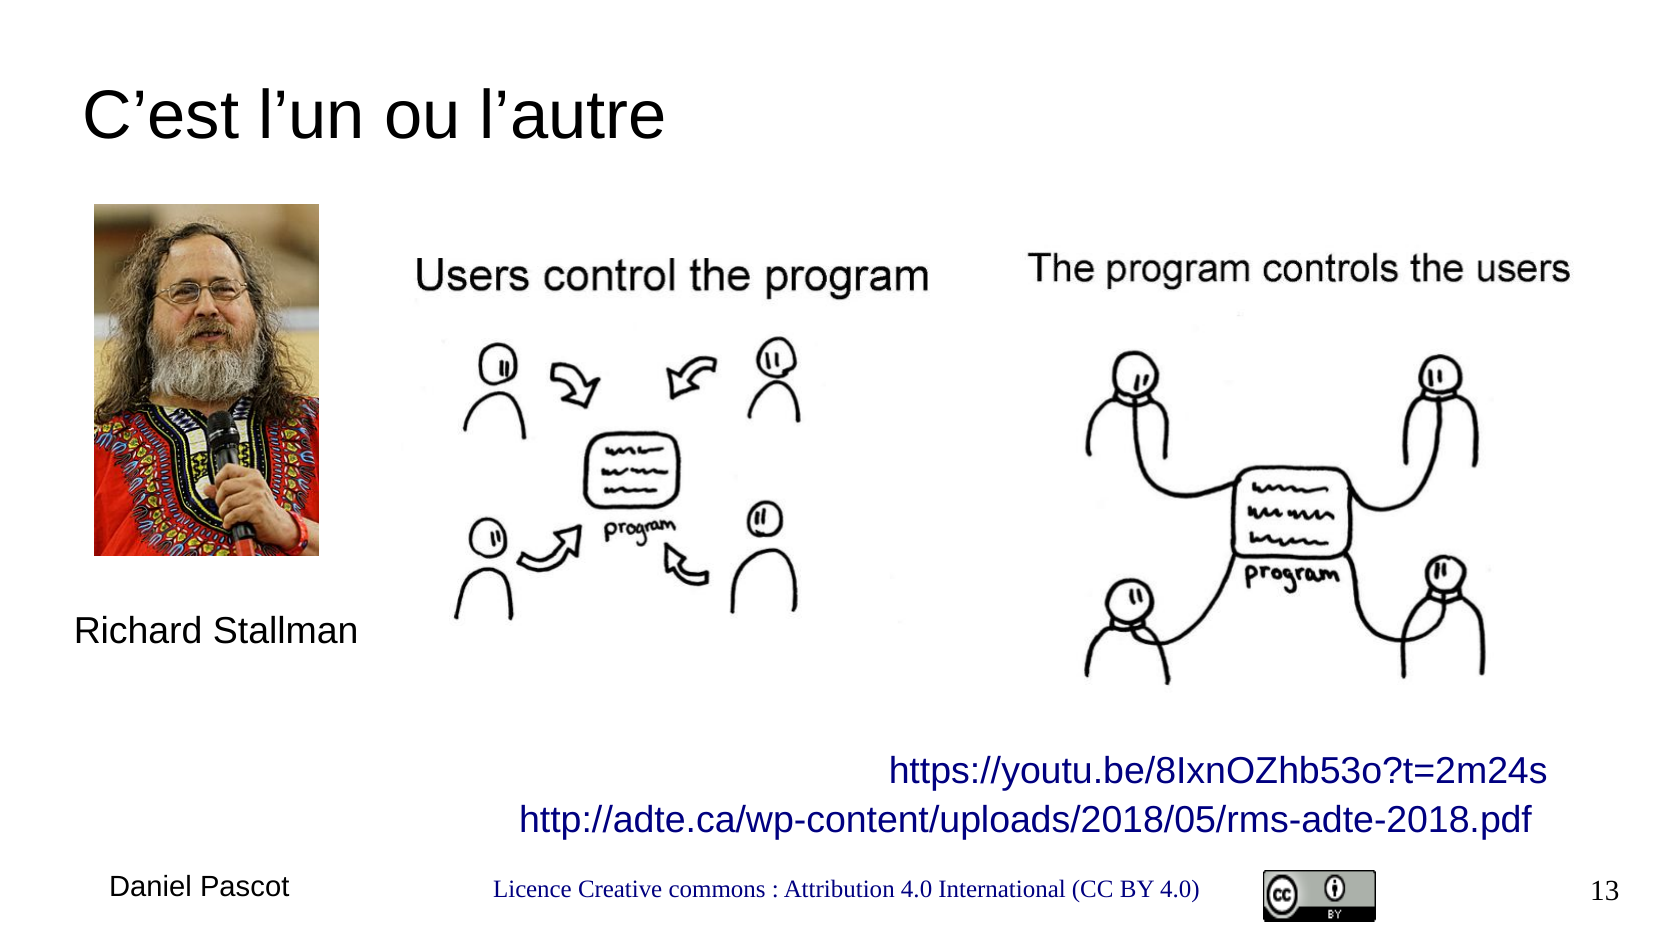

# C’est l’un ou l’autre
Richard Stallman
https://youtu.be/8IxnOZhb53o?t=2m24s
http://adte.ca/wp-content/uploads/2018/05/rms-adte-2018.pdf
13